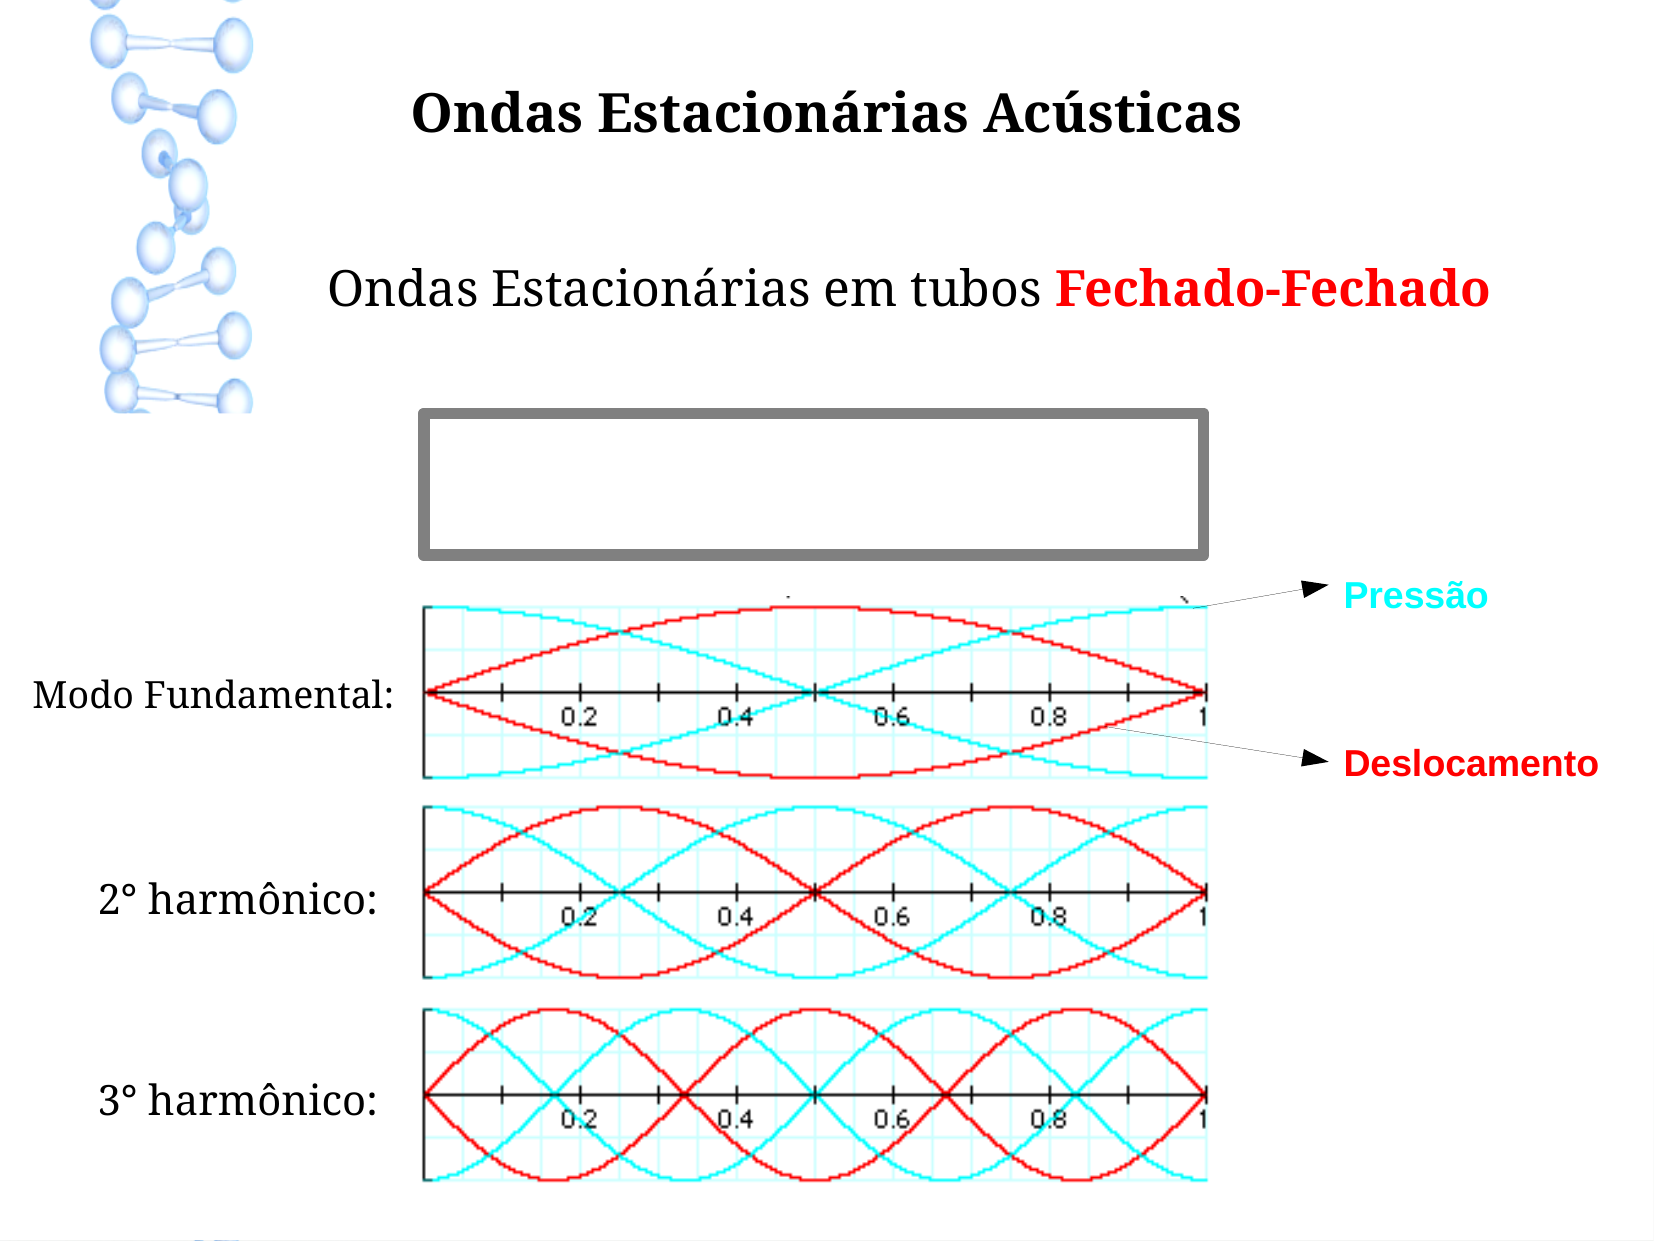

Ondas Estacionárias Acústicas
Ondas Estacionárias em tubos Fechado-Fechado
Pressão
Deslocamento
Modo Fundamental:
2° harmônico:
3° harmônico: